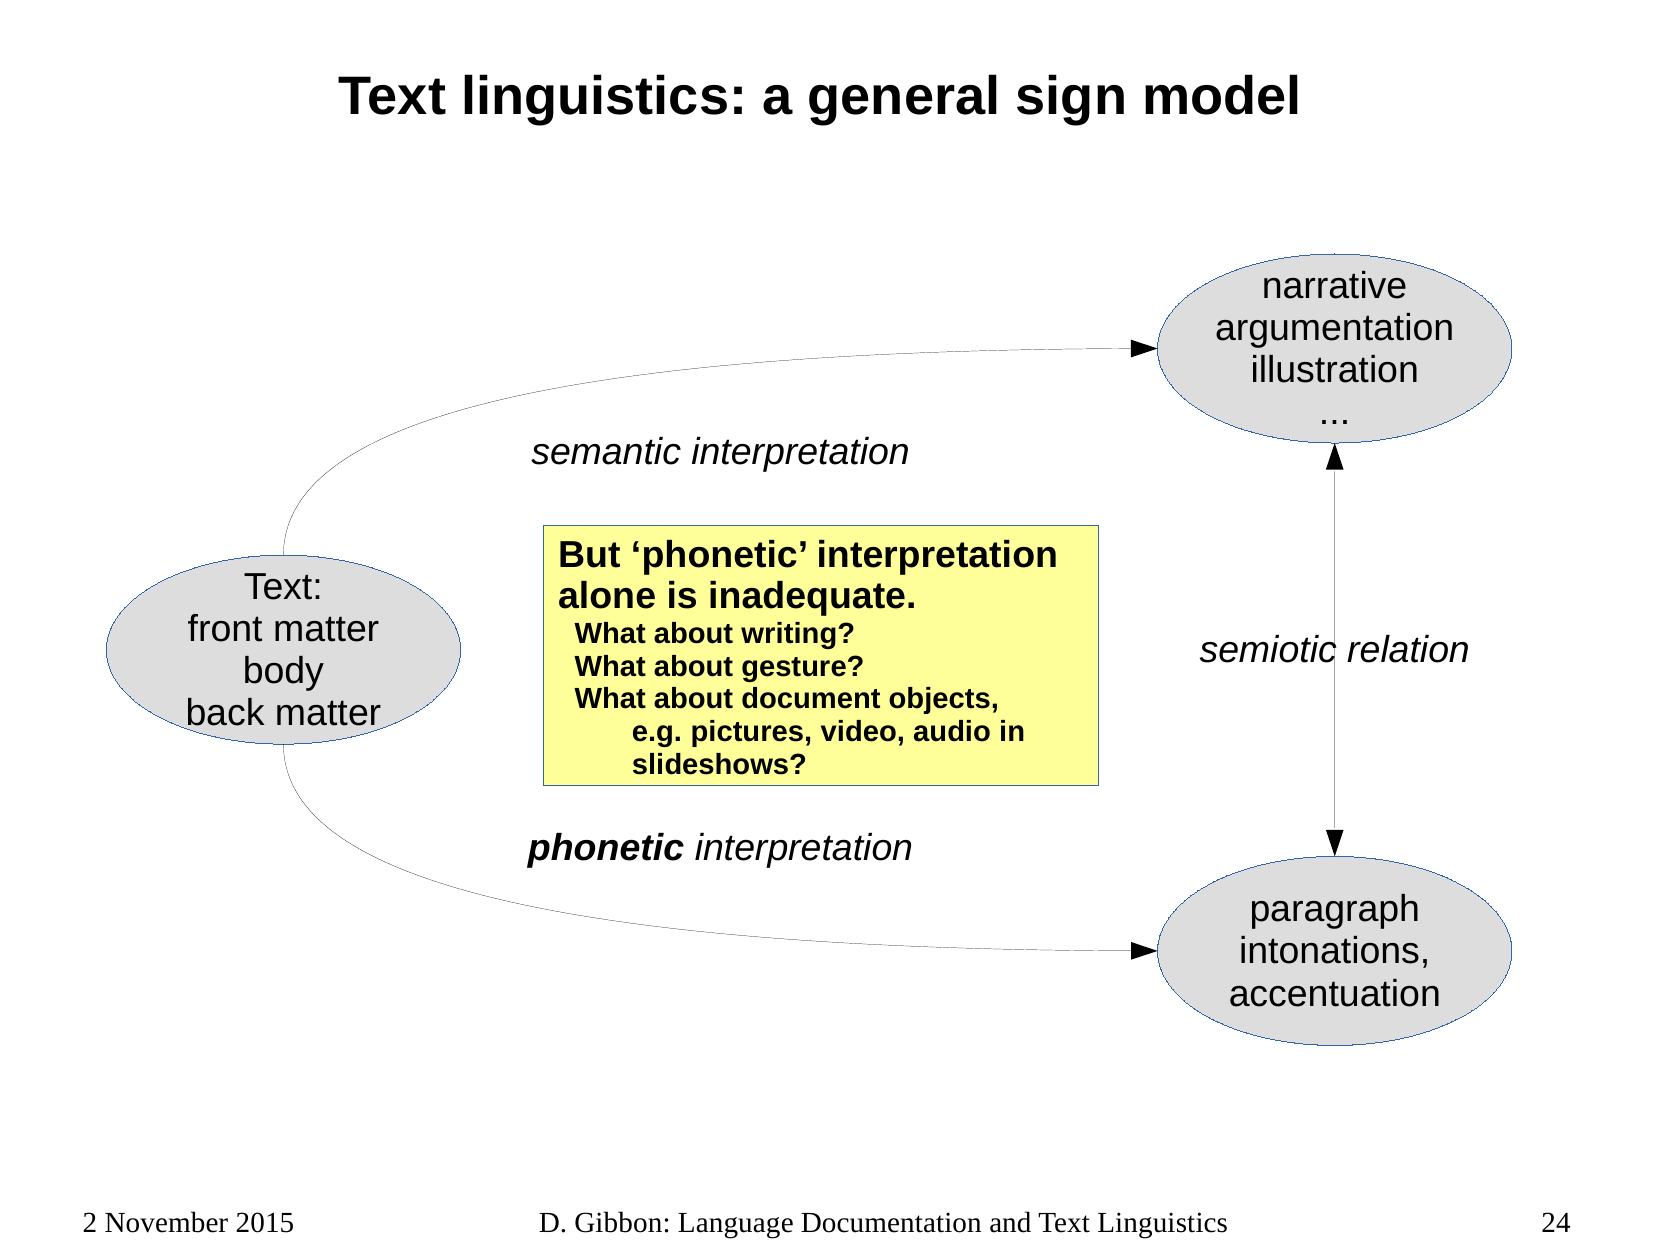

# Text linguistics: a general sign model
narrative
argumentation
illustration
...
But ‘phonetic’ interpretation alone is inadequate.
 What about writing?
 What about gesture?
 What about document objects,
	e.g. pictures, video, audio in
	slideshows?
Text:
front matter
body
back matter
paragraph
intonations,
accentuation
2 November 2015
D. Gibbon: Language Documentation and Text Linguistics
24